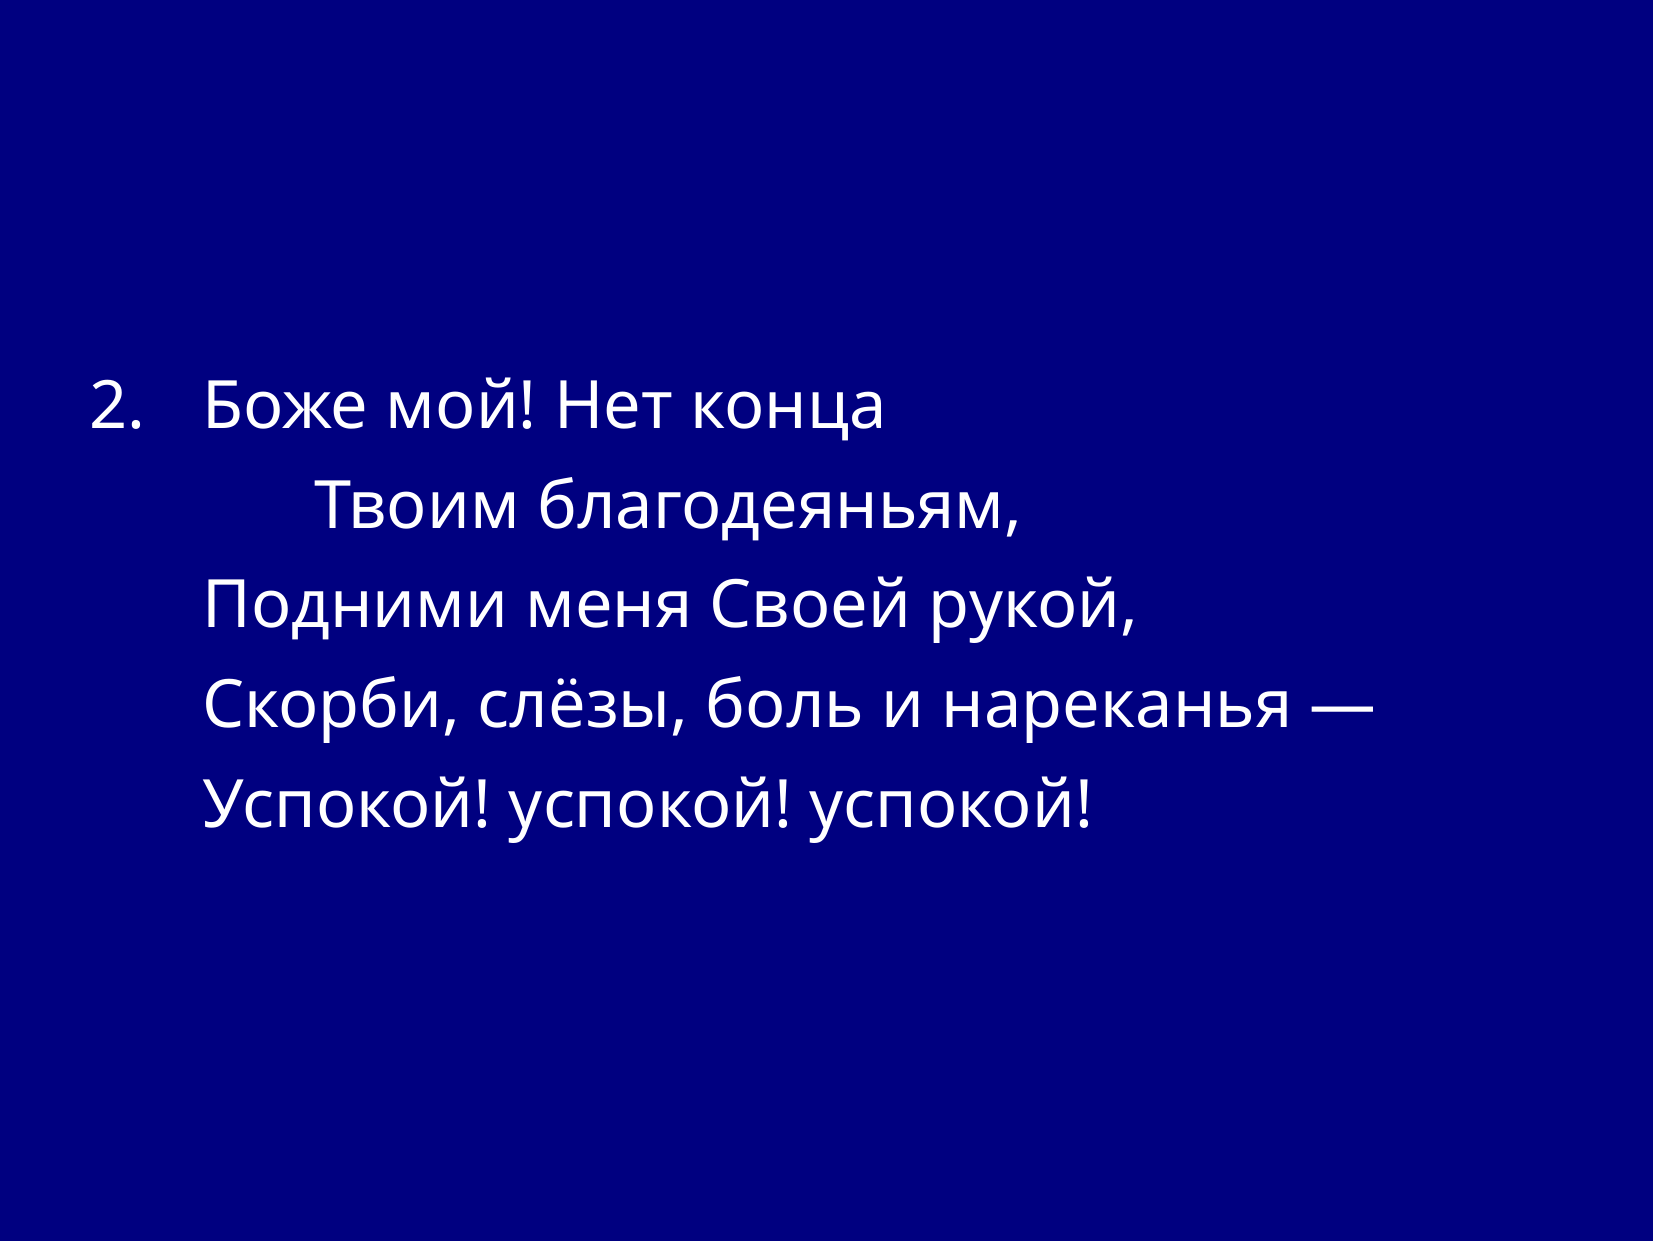

2.	Боже мой! Нет конца
		Твоим благодеяньям,
	Подними меня Своей рукой,
	Скорби, слёзы, боль и нареканья —
	Успокой! успокой! успокой!